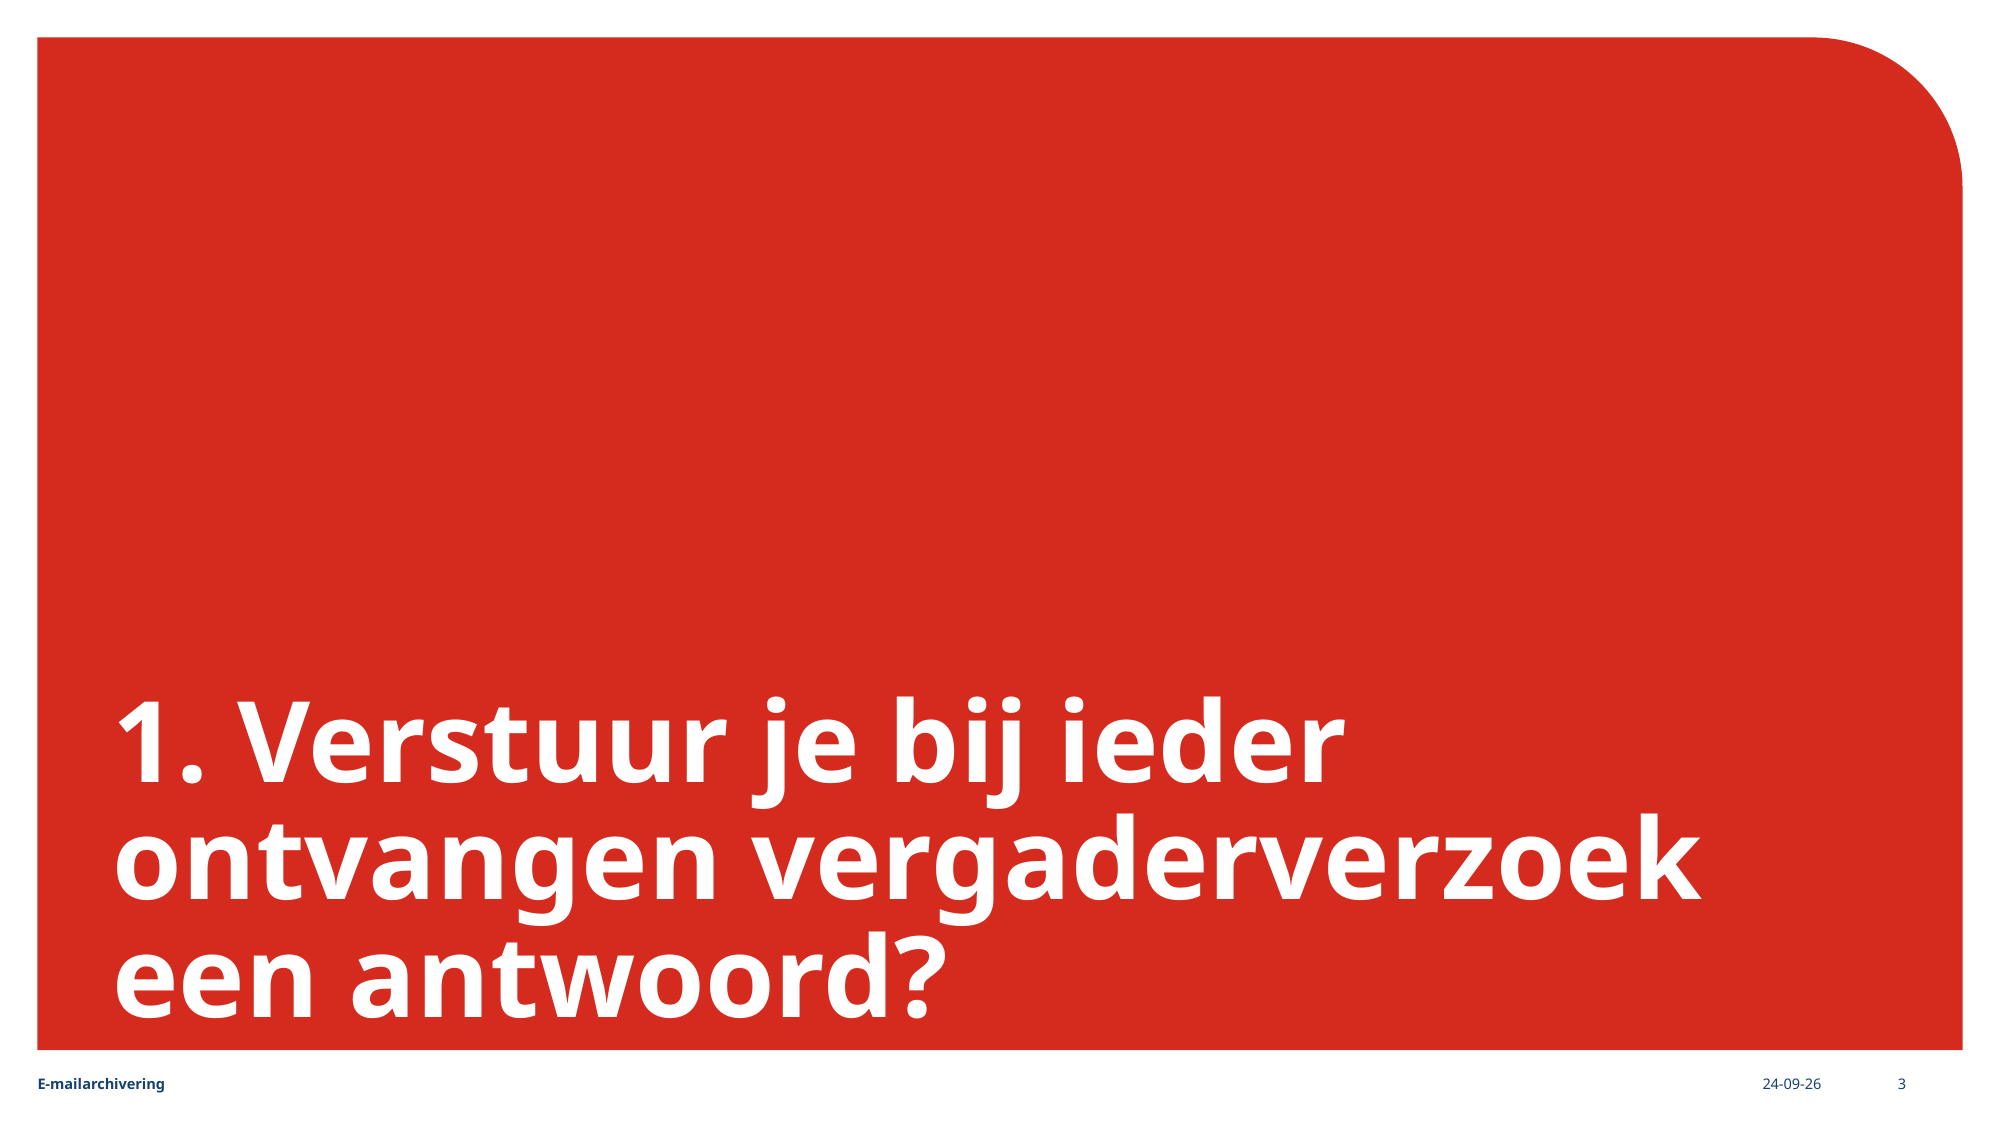

# 1. Verstuur je bij ieder ontvangen vergaderverzoek een antwoord?